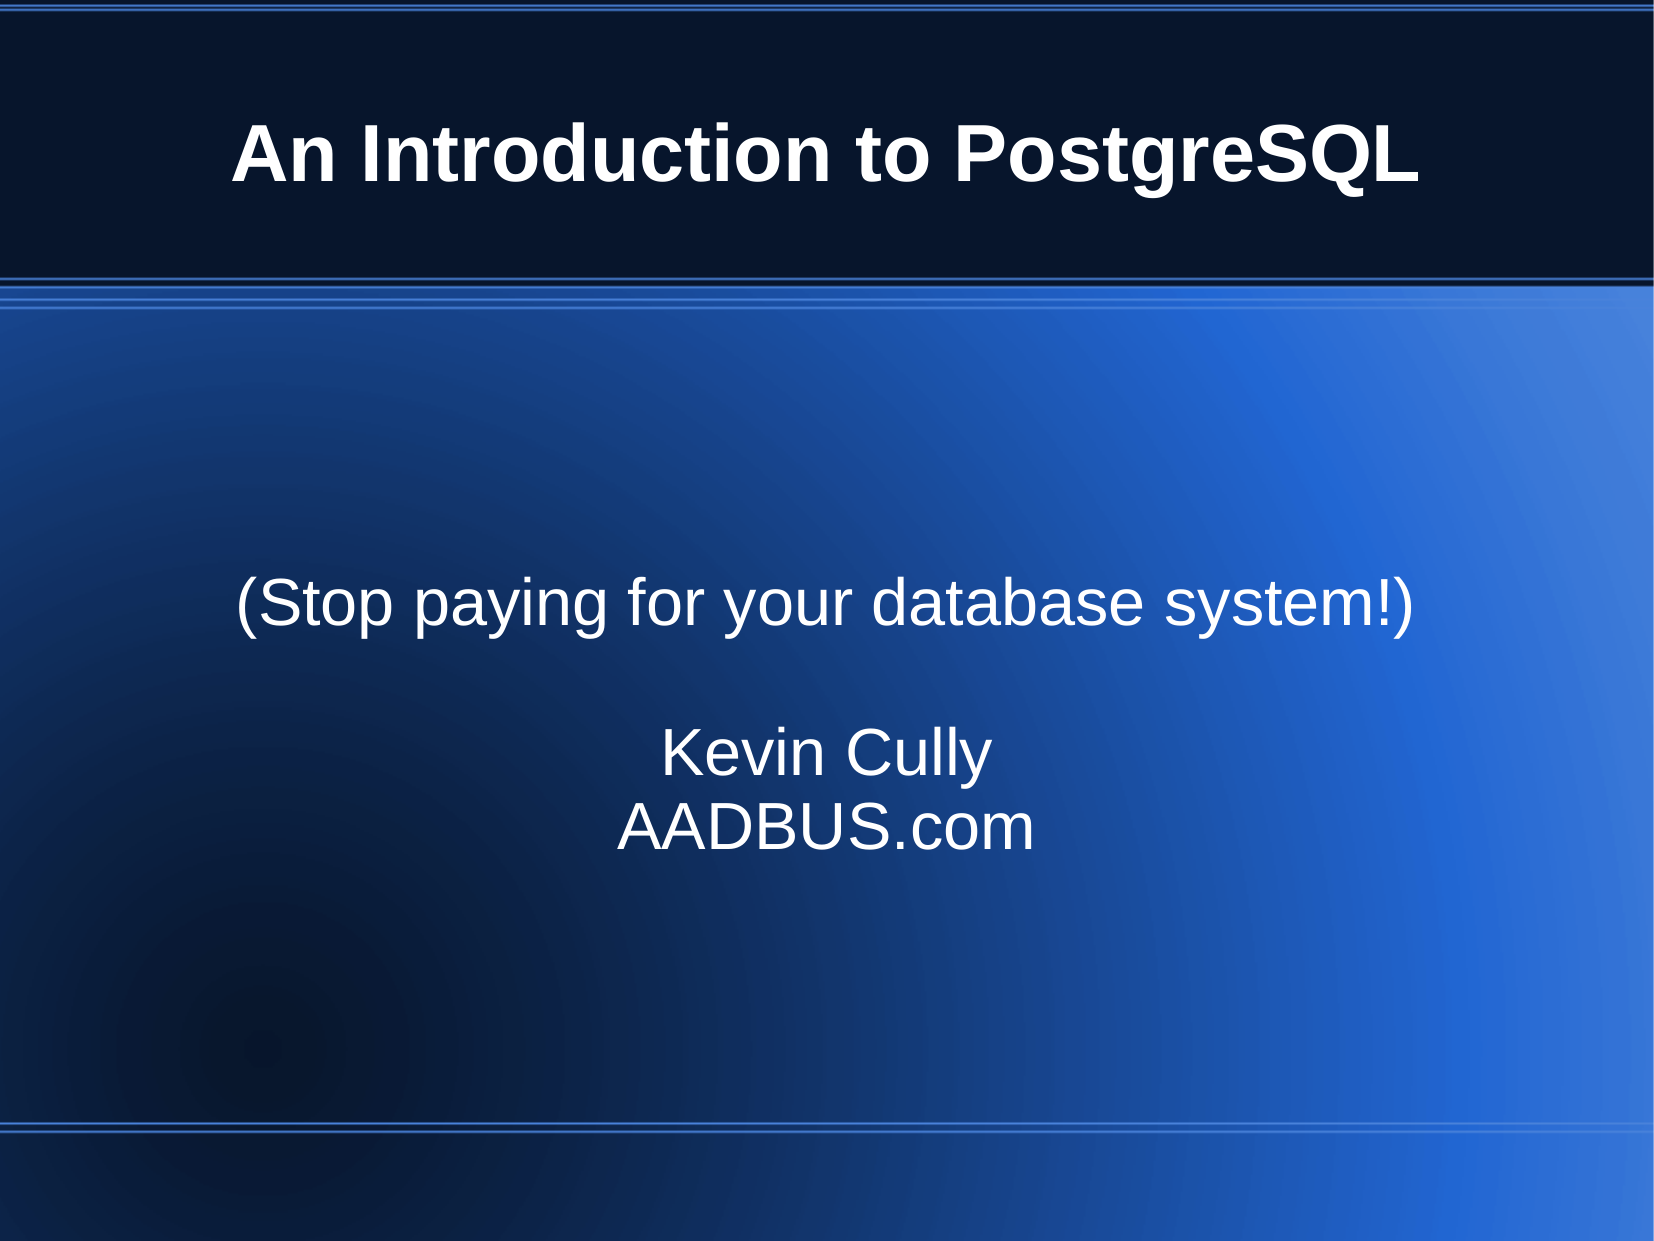

# An Introduction to PostgreSQL
(Stop paying for your database system!)
Kevin Cully
AADBUS.com